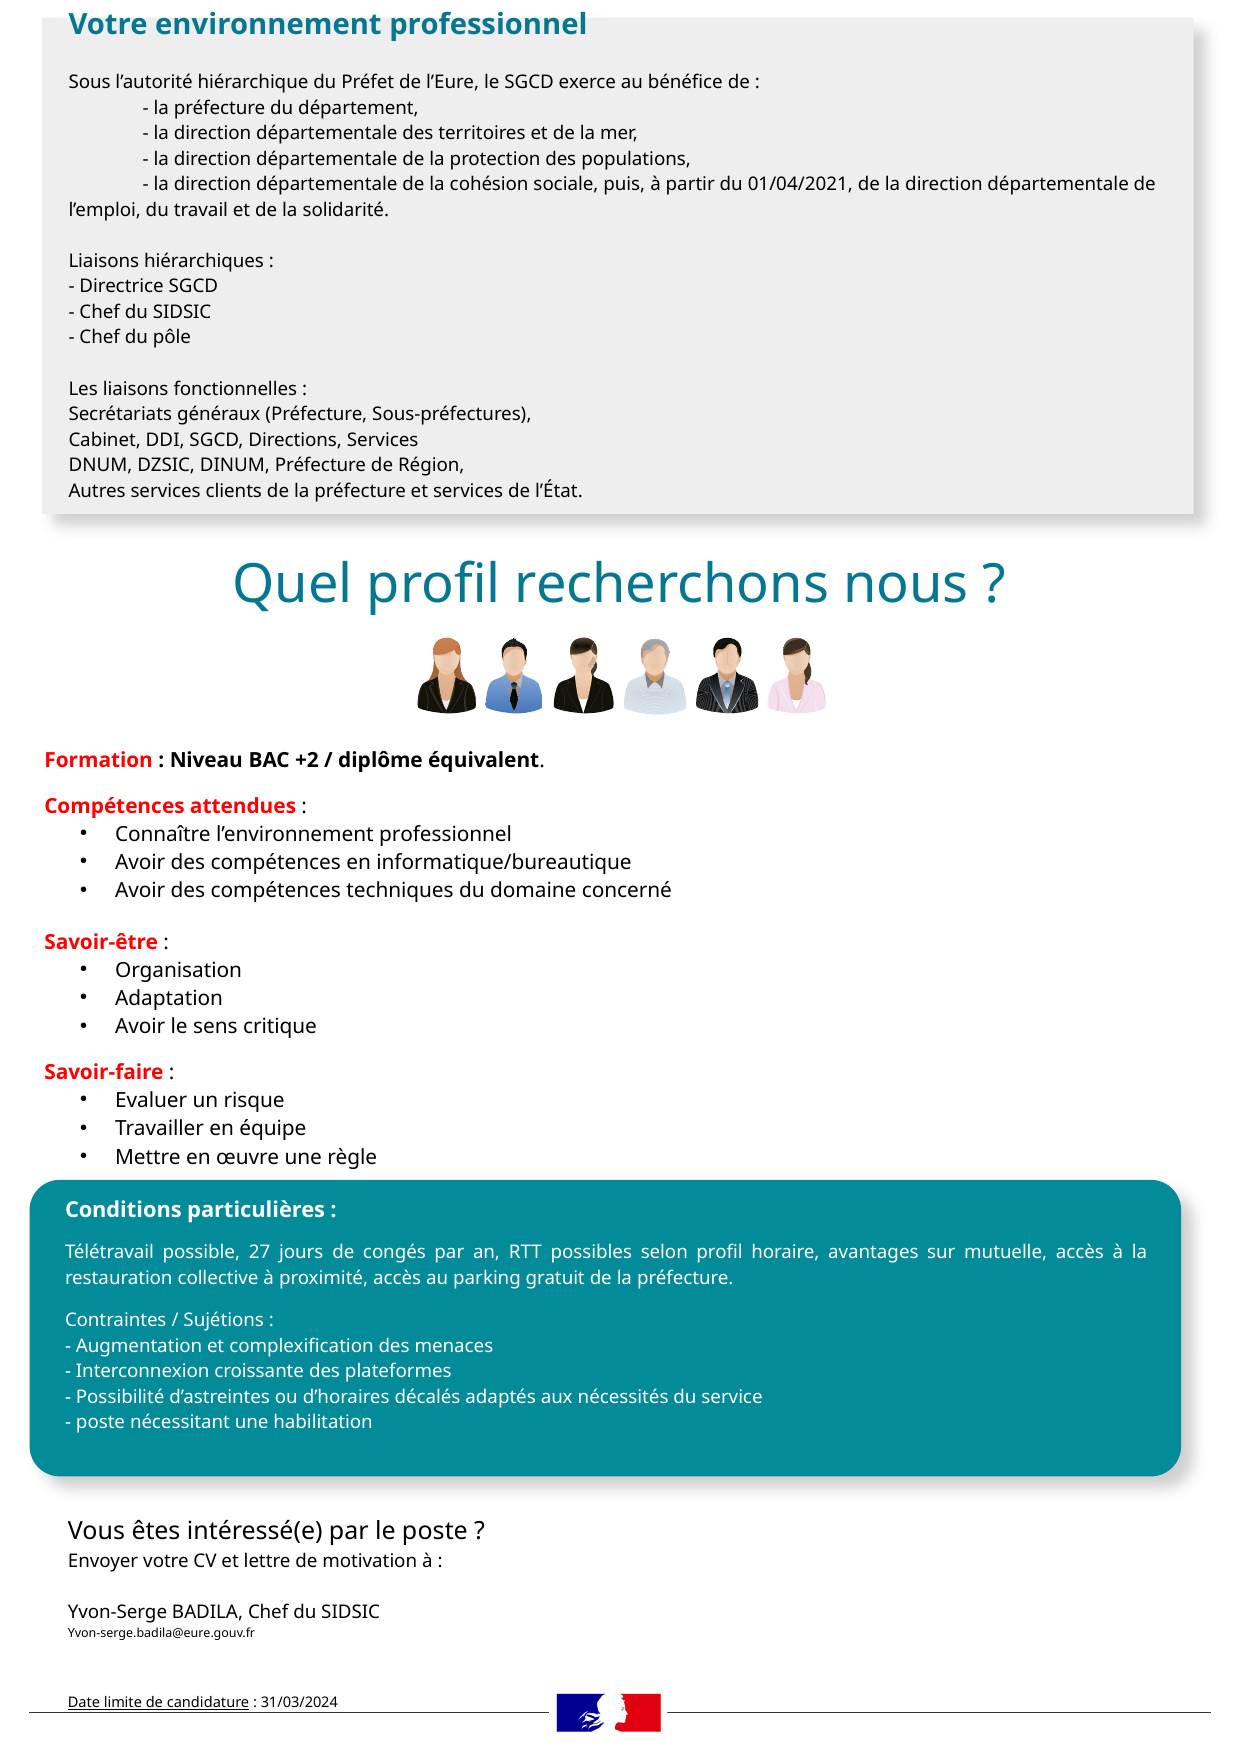

Votre environnement professionnel
Sous l’autorité hiérarchique du Préfet de l’Eure, le SGCD exerce au bénéfice de :
	- la préfecture du département,
	- la direction départementale des territoires et de la mer,
	- la direction départementale de la protection des populations,
	- la direction départementale de la cohésion sociale, puis, à partir du 01/04/2021, de la direction départementale de l’emploi, du travail et de la solidarité.
Liaisons hiérarchiques :
- Directrice SGCD
- Chef du SIDSIC
- Chef du pôle
Les liaisons fonctionnelles :
Secrétariats généraux (Préfecture, Sous-préfectures),
Cabinet, DDI, SGCD, Directions, Services
DNUM, DZSIC, DINUM, Préfecture de Région,
Autres services clients de la préfecture et services de l’État.
Quel profil recherchons nous ?
Formation : Niveau BAC +2 / diplôme équivalent.
Compétences attendues :
Connaître l’environnement professionnel
Avoir des compétences en informatique/bureautique
Avoir des compétences techniques du domaine concerné
Savoir-être :
Organisation
Adaptation
Avoir le sens critique
Savoir-faire :
Evaluer un risque
Travailler en équipe
Mettre en œuvre une règle
Conditions particulières :
Télétravail possible, 27 jours de congés par an, RTT possibles selon profil horaire, avantages sur mutuelle, accès à la restauration collective à proximité, accès au parking gratuit de la préfecture.
Contraintes / Sujétions :
- Augmentation et complexification des menaces
- Interconnexion croissante des plateformes
- Possibilité d’astreintes ou d’horaires décalés adaptés aux nécessités du service
- poste nécessitant une habilitation
Vous êtes intéressé(e) par le poste ?
Envoyer votre CV et lettre de motivation à :
Yvon-Serge BADILA, Chef du SIDSIC
Yvon-serge.badila@eure.gouv.fr
Date limite de candidature : 31/03/2024